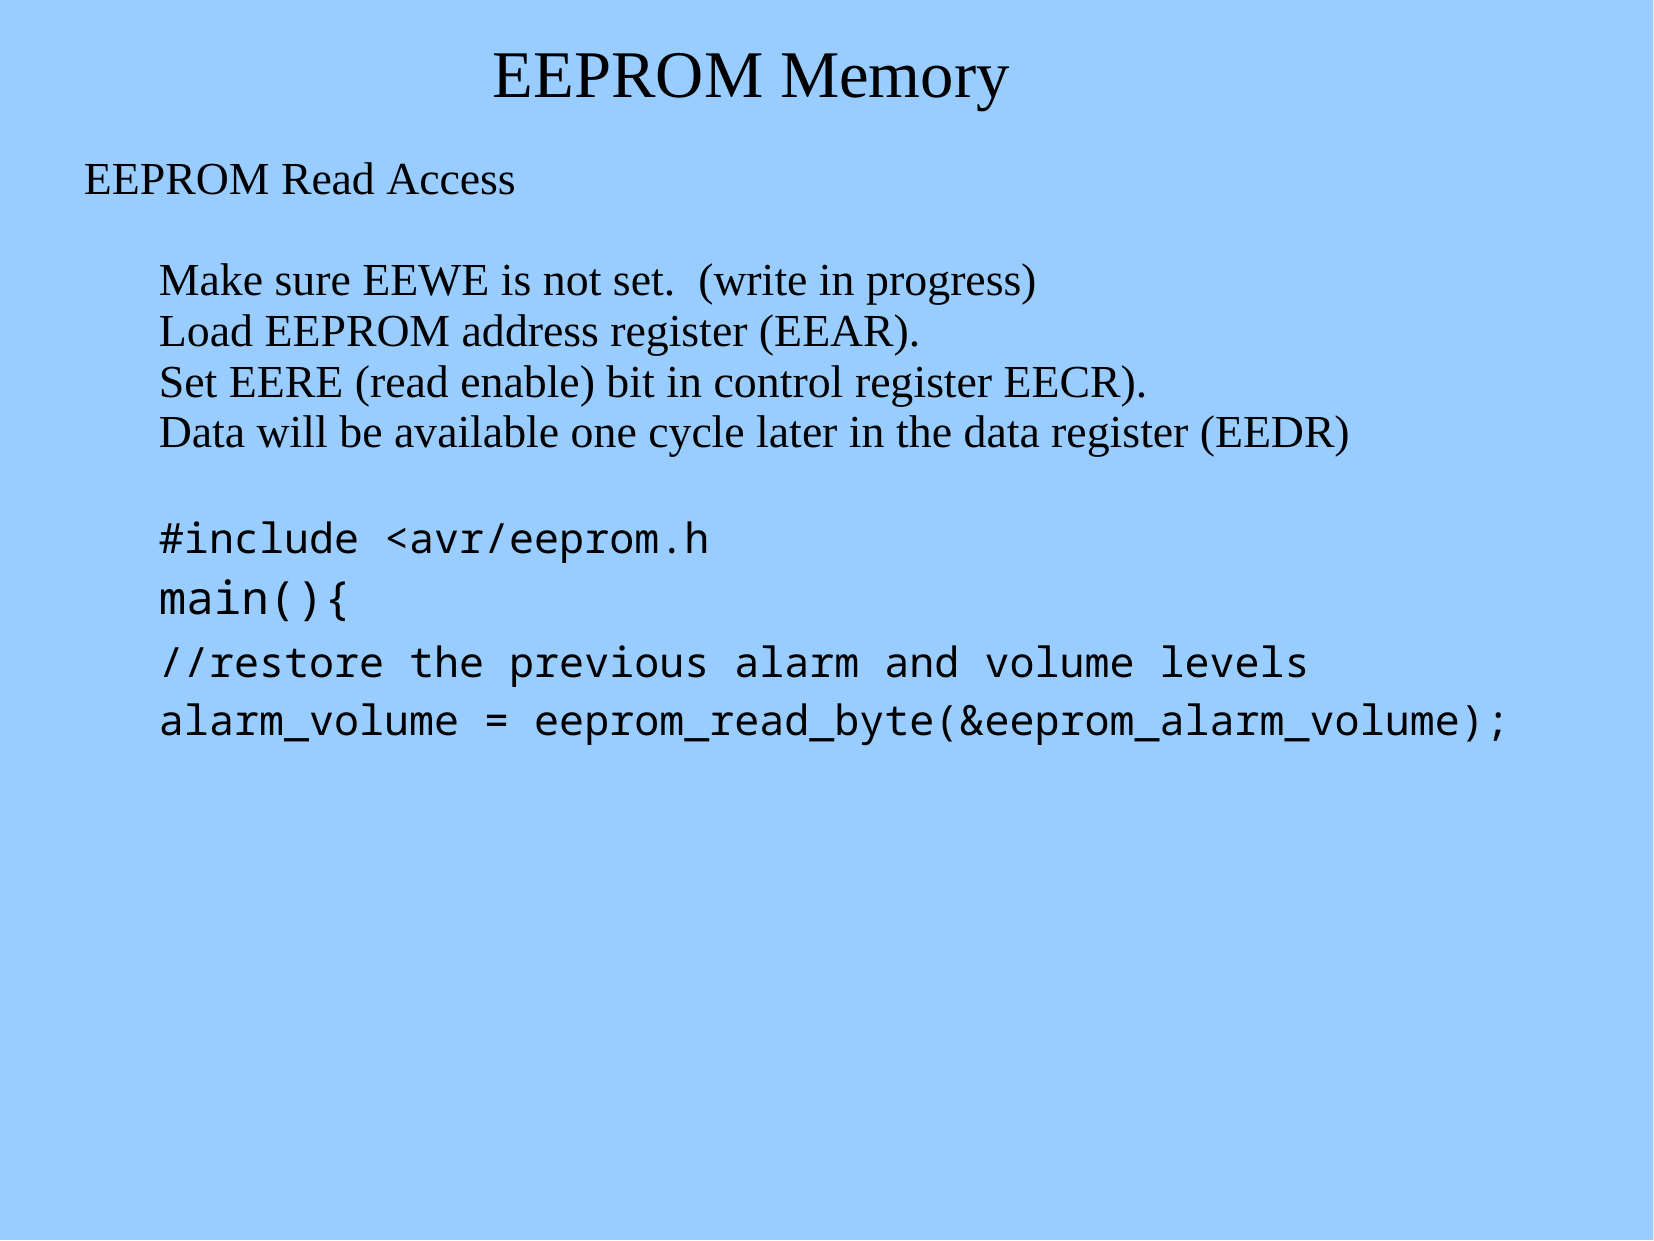

EEPROM Memory
EEPROM Read Access
	Make sure EEWE is not set. (write in progress)
	Load EEPROM address register (EEAR).
	Set EERE (read enable) bit in control register EECR).
	Data will be available one cycle later in the data register (EEDR)
	#include <avr/eeprom.h
	main(){
	//restore the previous alarm and volume levels
	alarm_volume = eeprom_read_byte(&eeprom_alarm_volume);